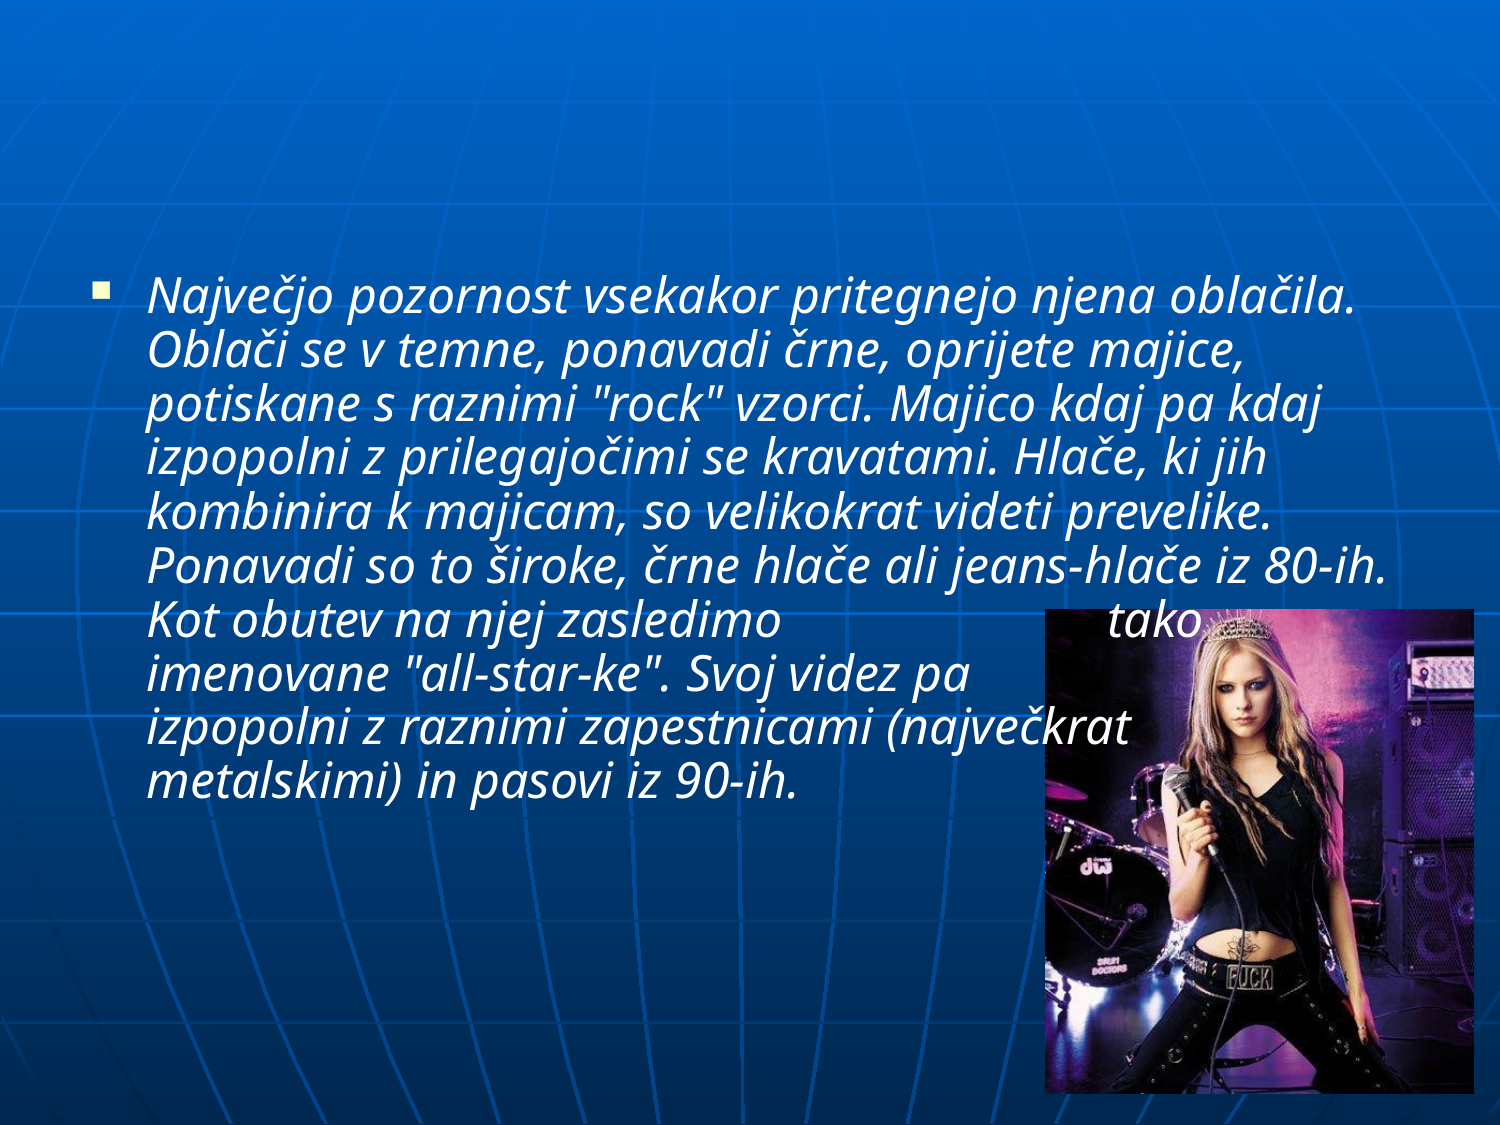

#
Največjo pozornost vsekakor pritegnejo njena oblačila. Oblači se v temne, ponavadi črne, oprijete majice, potiskane s raznimi "rock" vzorci. Majico kdaj pa kdaj izpopolni z prilegajočimi se kravatami. Hlače, ki jih kombinira k majicam, so velikokrat videti prevelike. Ponavadi so to široke, črne hlače ali jeans-hlače iz 80-ih. Kot obutev na njej zasledimo tako imenovane "all-star-ke". Svoj videz pa izpopolni z raznimi zapestnicami (največkrat metalskimi) in pasovi iz 90-ih.